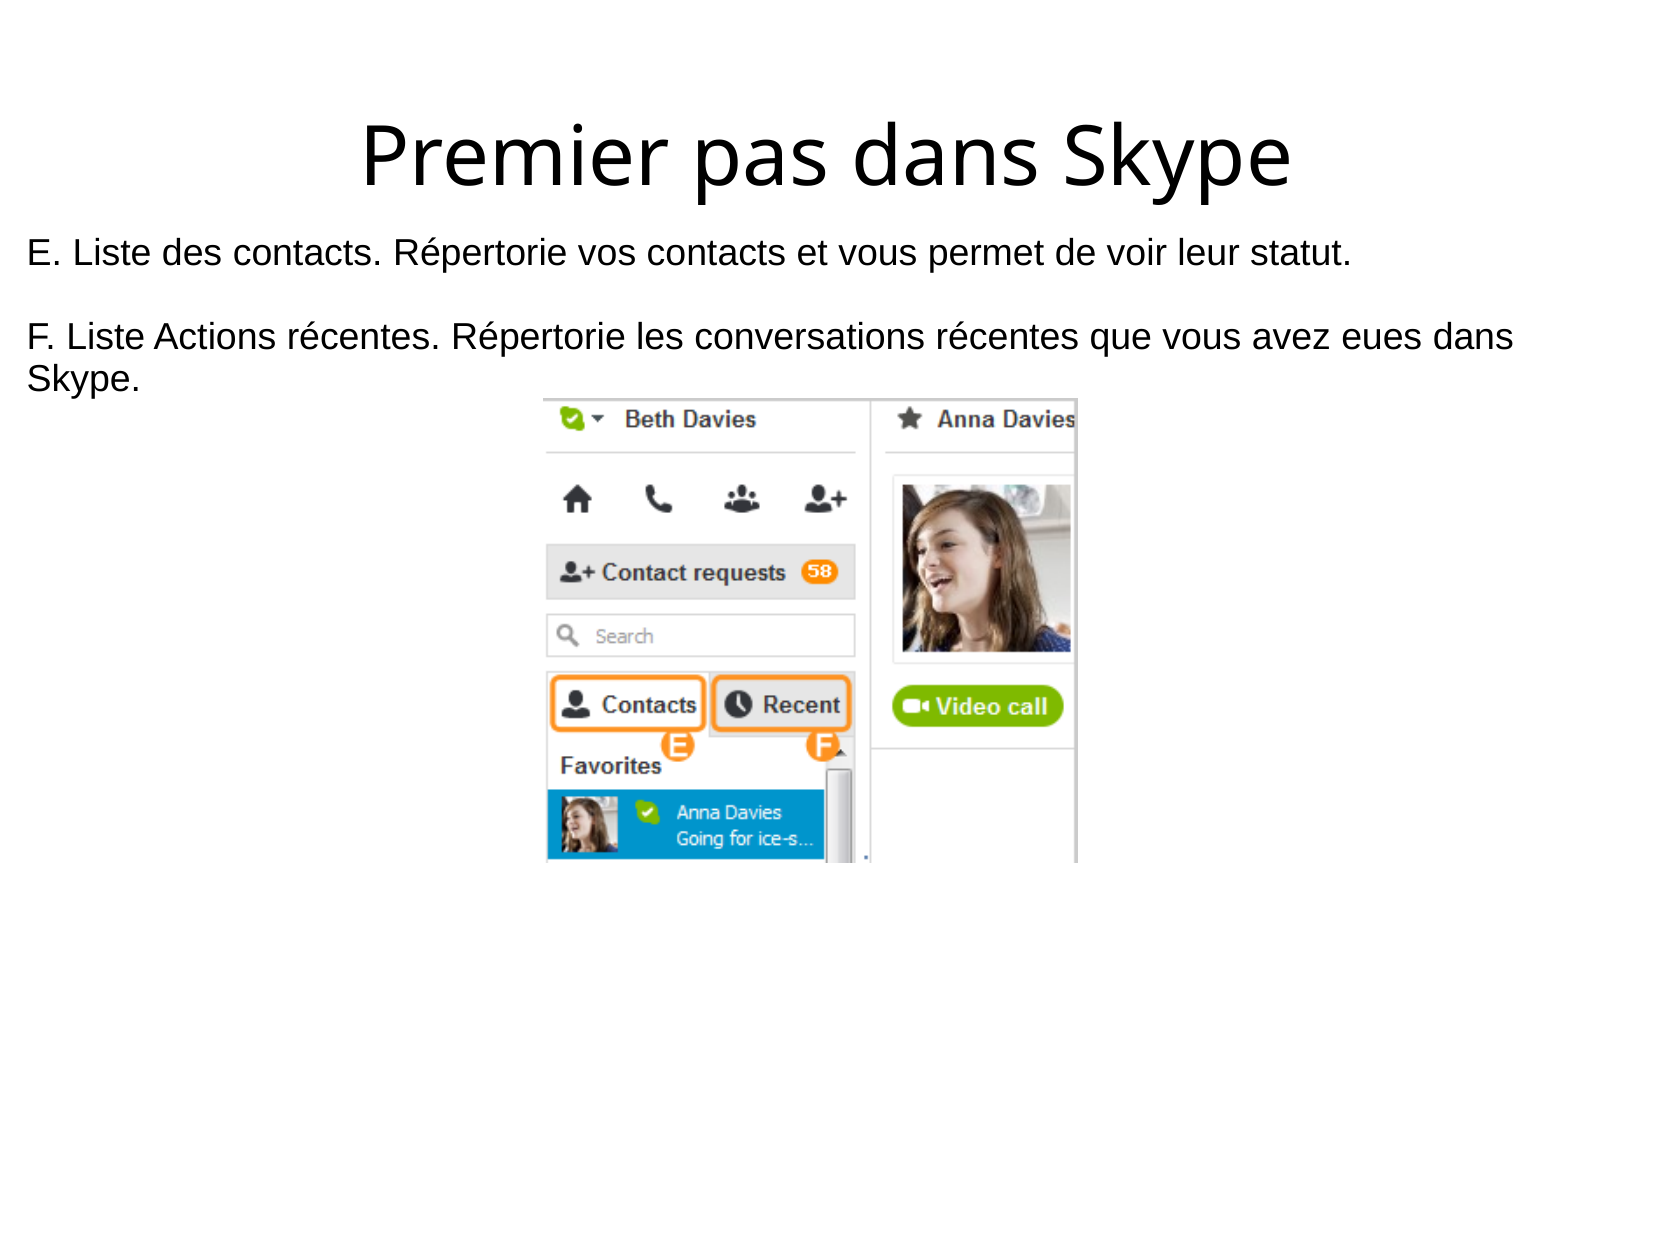

# Premier pas dans Skype
E. Liste des contacts. Répertorie vos contacts et vous permet de voir leur statut.
F. Liste Actions récentes. Répertorie les conversations récentes que vous avez eues dans Skype.